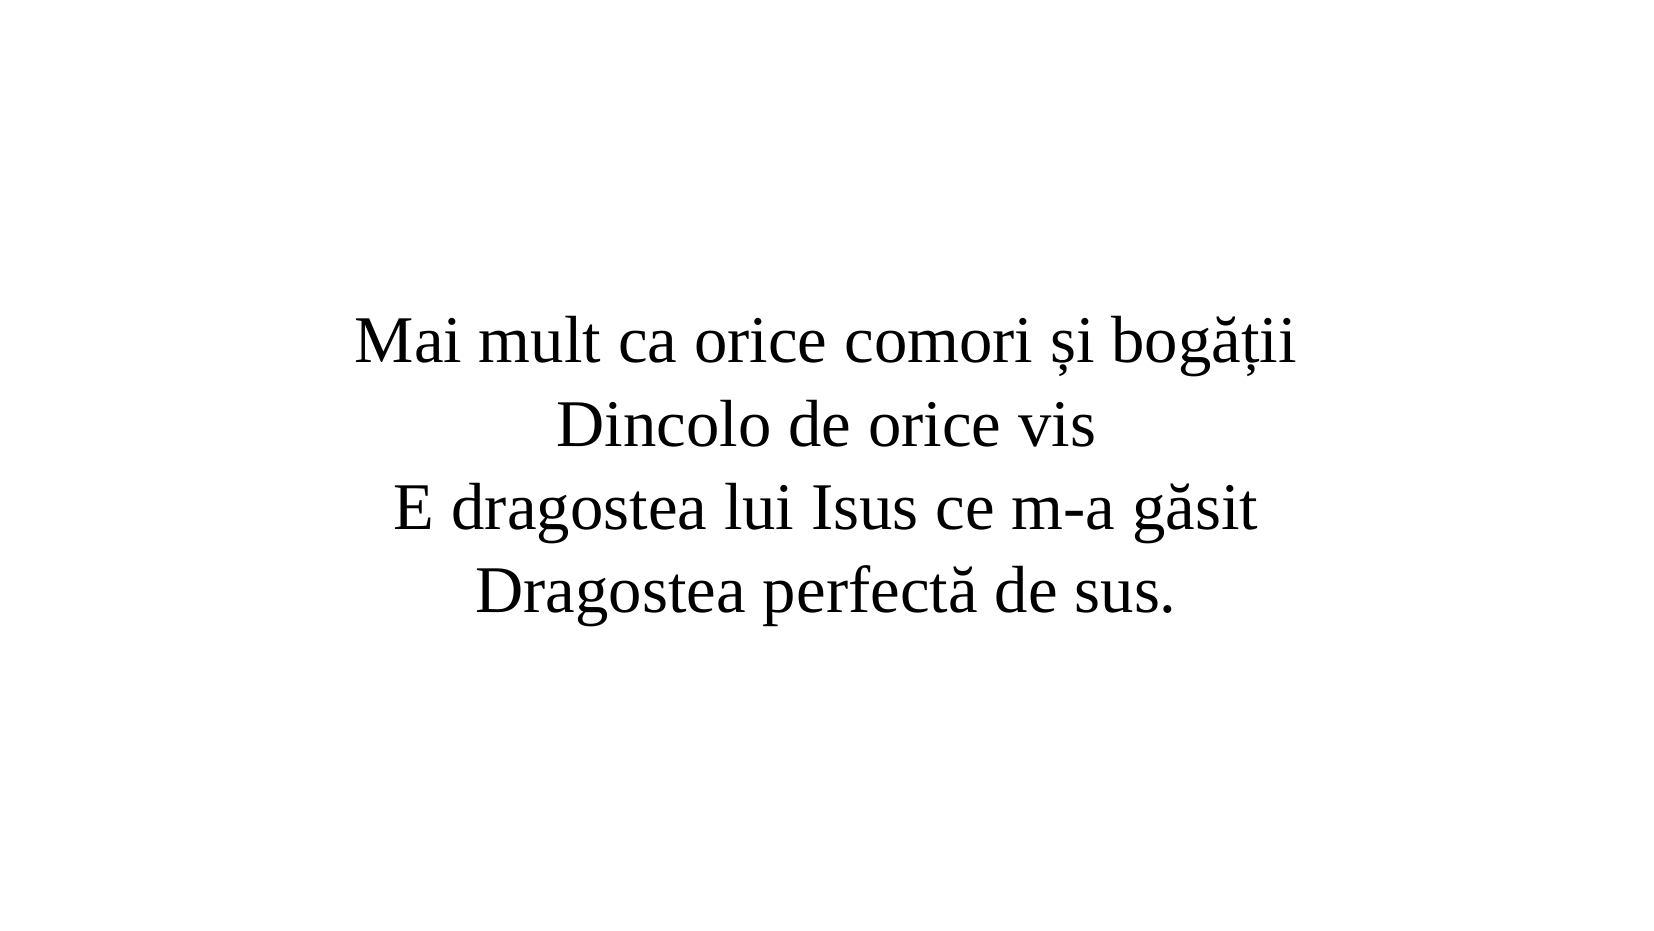

# Mai mult ca orice comori și bogății
Dincolo de orice vis
E dragostea lui Isus ce m-a găsit
Dragostea perfectă de sus.